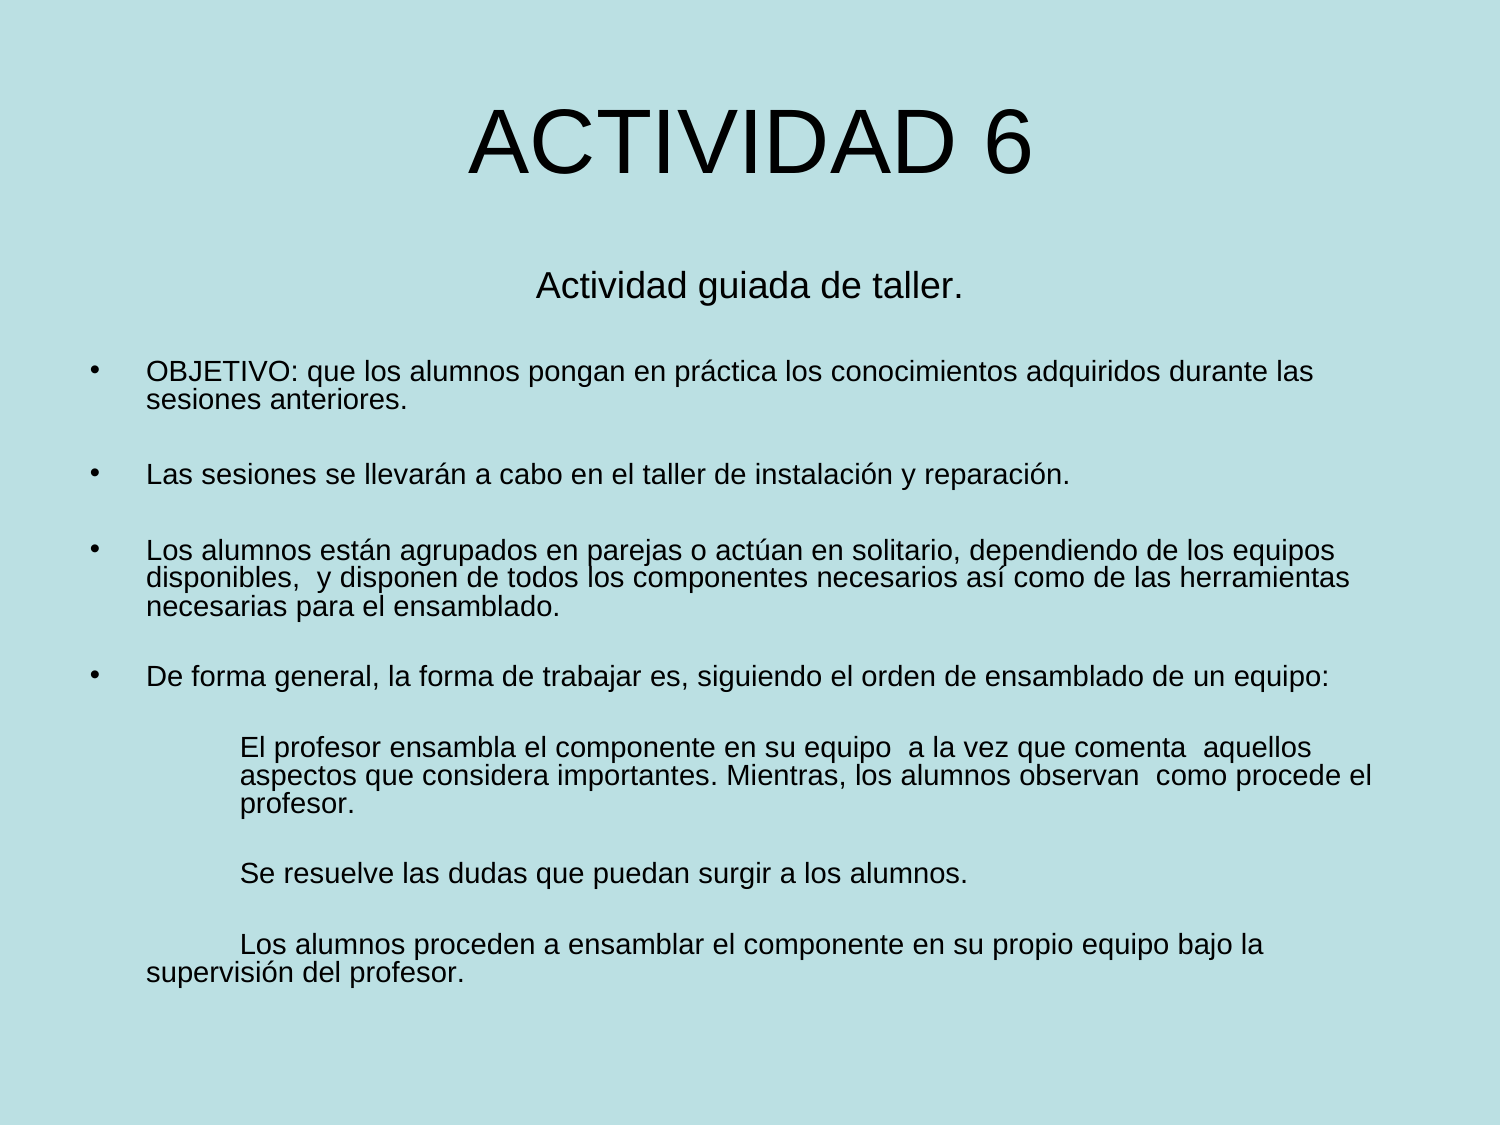

# ACTIVIDAD 6
Actividad guiada de taller.
OBJETIVO: que los alumnos pongan en práctica los conocimientos adquiridos durante las sesiones anteriores.
Las sesiones se llevarán a cabo en el taller de instalación y reparación.
Los alumnos están agrupados en parejas o actúan en solitario, dependiendo de los equipos disponibles, y disponen de todos los componentes necesarios así como de las herramientas necesarias para el ensamblado.
De forma general, la forma de trabajar es, siguiendo el orden de ensamblado de un equipo:
		El profesor ensambla el componente en su equipo a la vez que comenta aquellos 	aspectos que considera importantes. Mientras, los alumnos observan como procede el 	profesor.
		Se resuelve las dudas que puedan surgir a los alumnos.
		Los alumnos proceden a ensamblar el componente en su propio equipo bajo la 	supervisión del profesor.